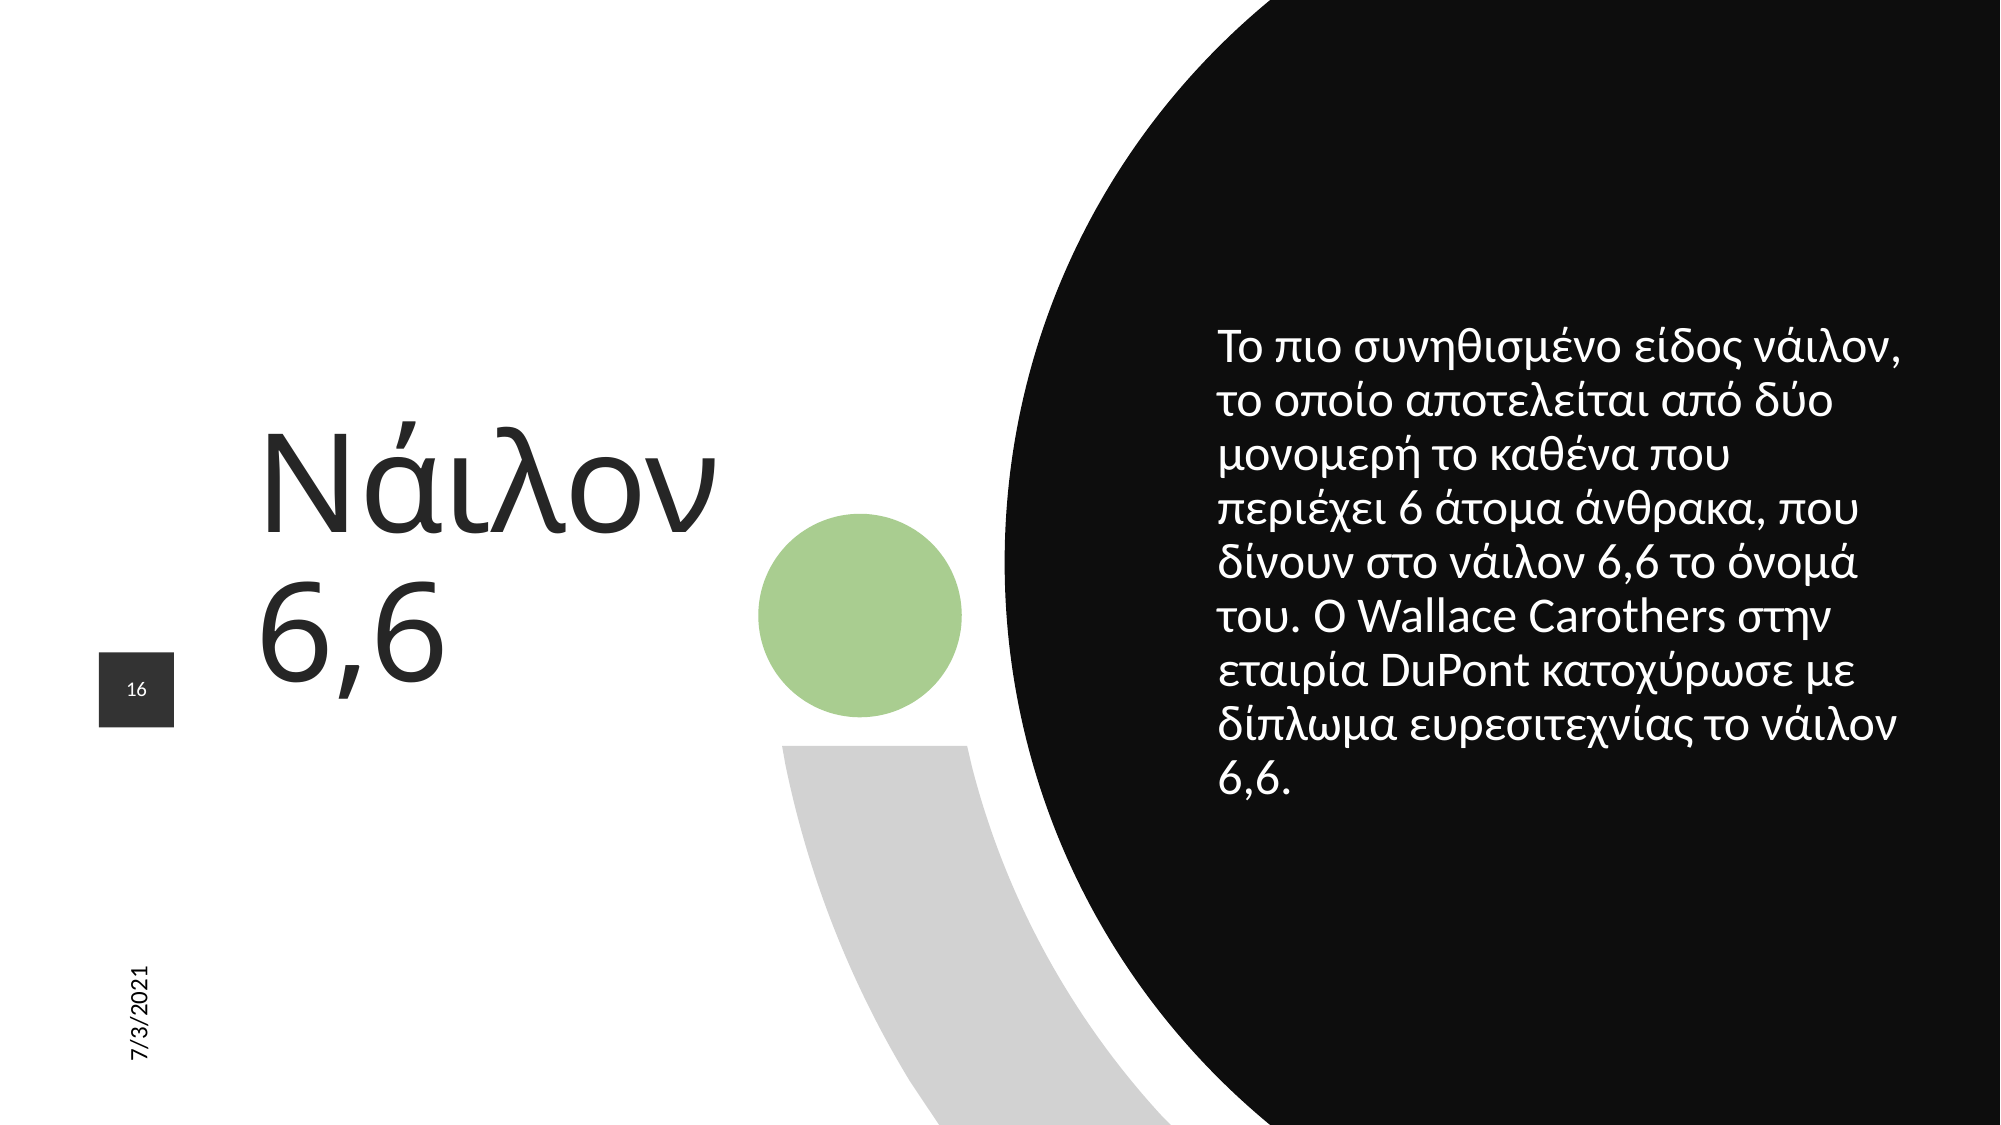

# Νάιλον 6,6
Το πιο συνηθισμένο είδος νάιλον, το οποίο αποτελείται από δύο μονομερή το καθένα που περιέχει 6 άτομα άνθρακα, που δίνουν στο νάιλον 6,6 το όνομά του. Ο Wallace Carothers στην εταιρία DuPont κατοχύρωσε με δίπλωμα ευρεσιτεχνίας το νάιλον 6,6.
7/3/2021